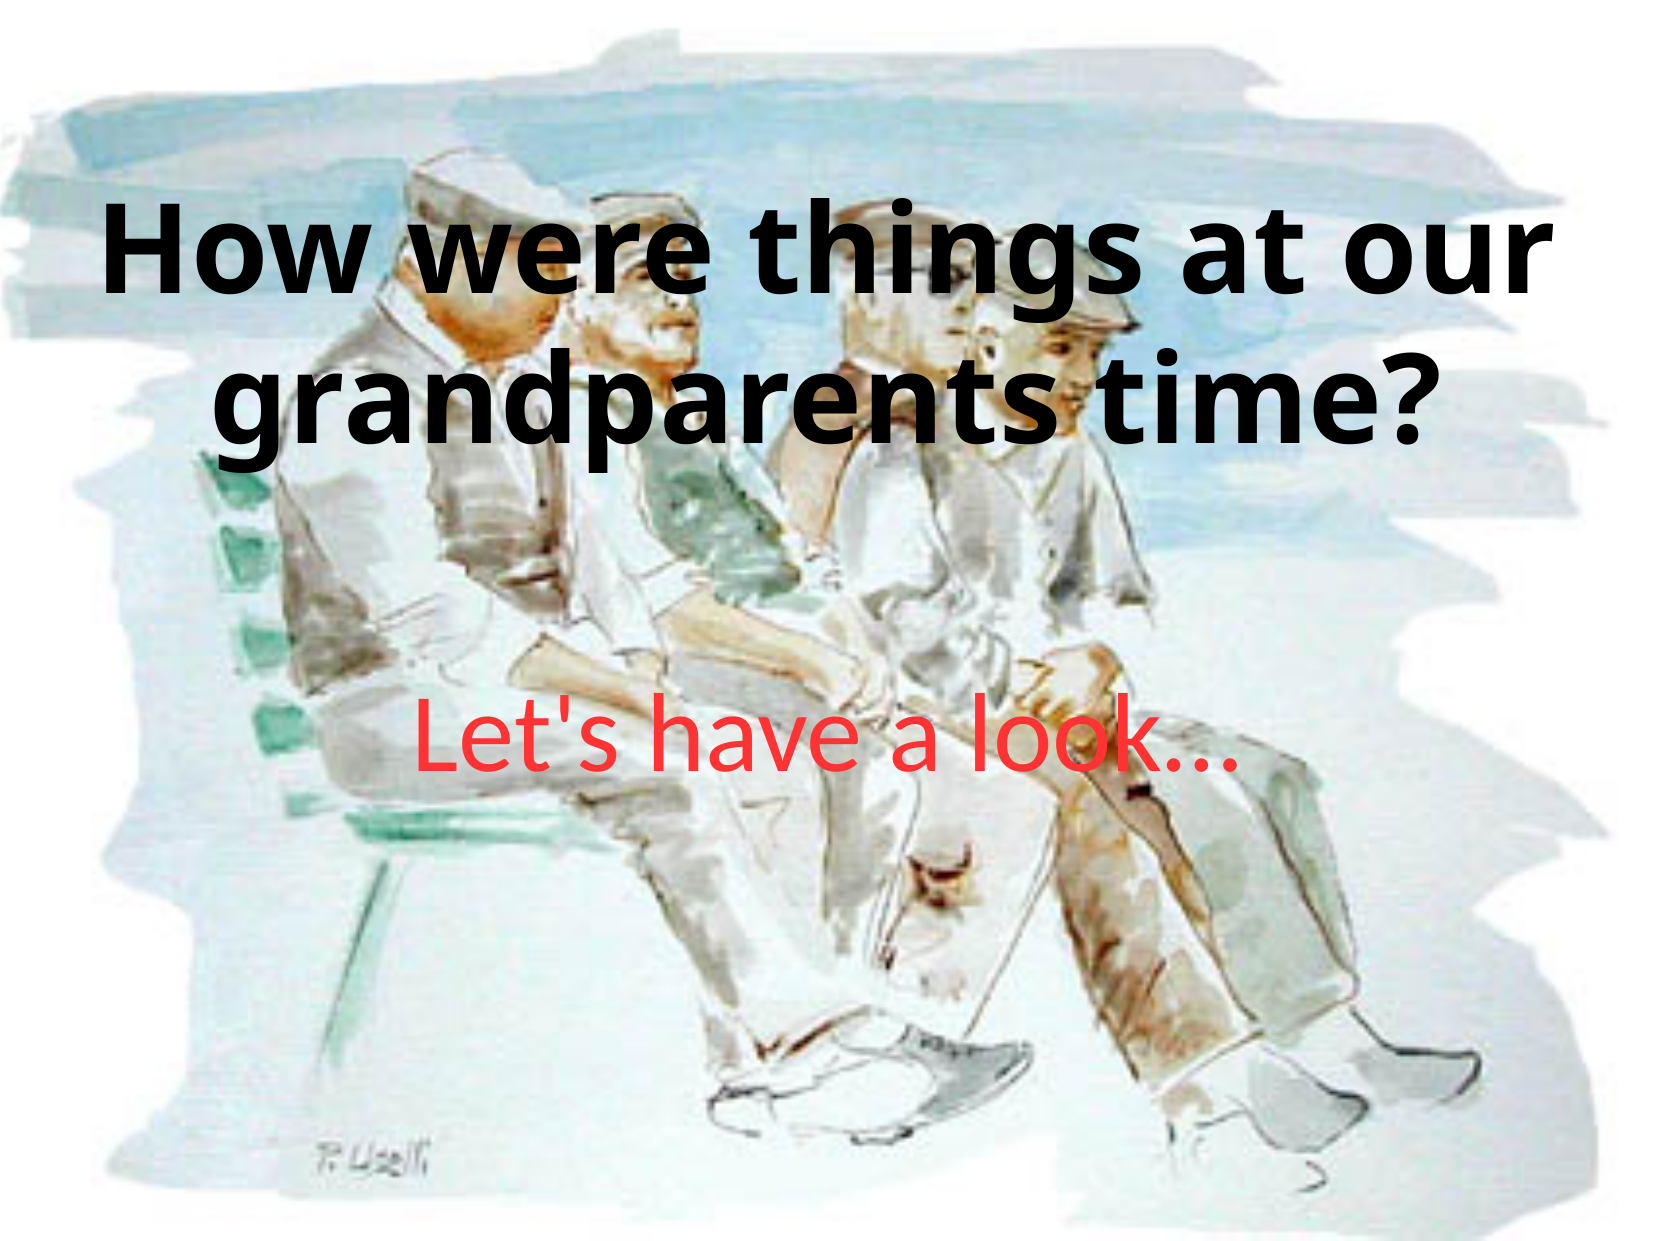

# How were things at our grandparents time?
Let's have a look…